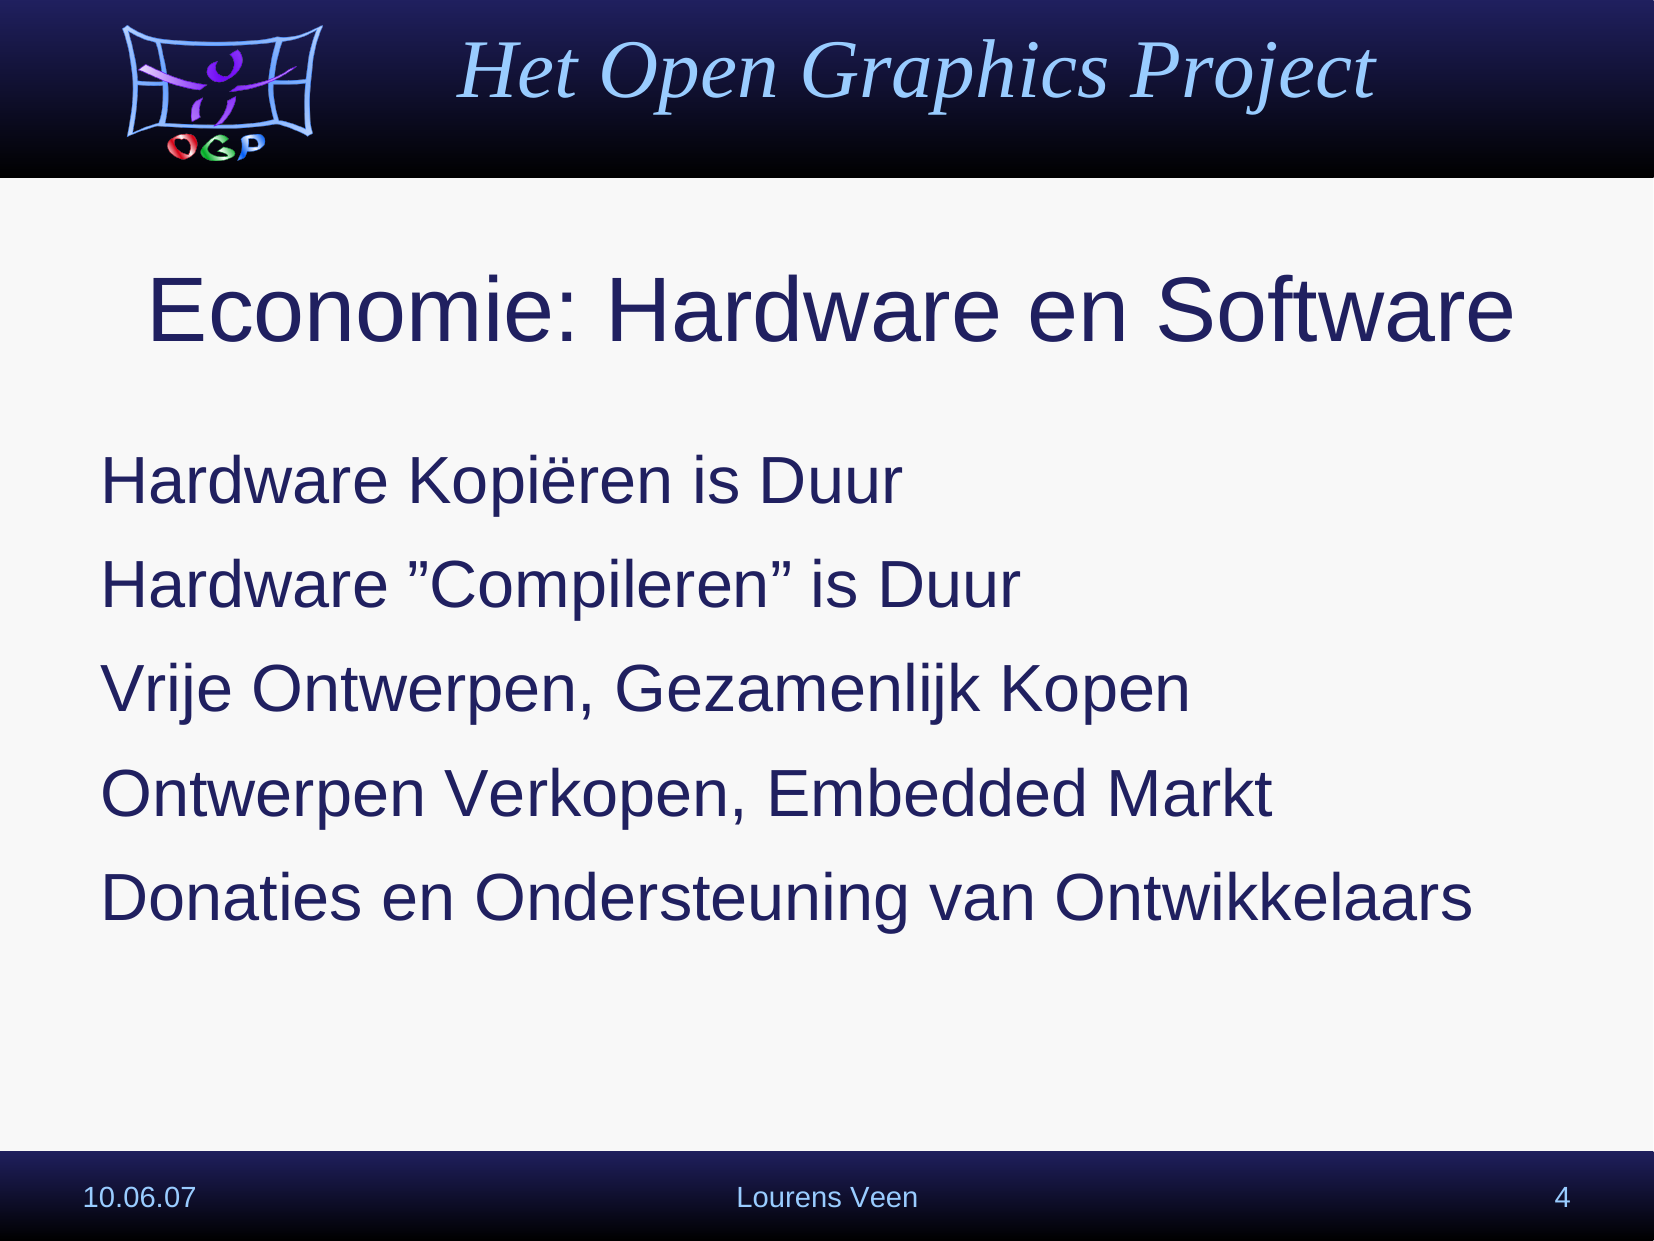

# Economie: Hardware en Software
Hardware Kopiëren is Duur
Hardware ”Compileren” is Duur
Vrije Ontwerpen, Gezamenlijk Kopen
Ontwerpen Verkopen, Embedded Markt
Donaties en Ondersteuning van Ontwikkelaars
10.06.07
Lourens Veen
4